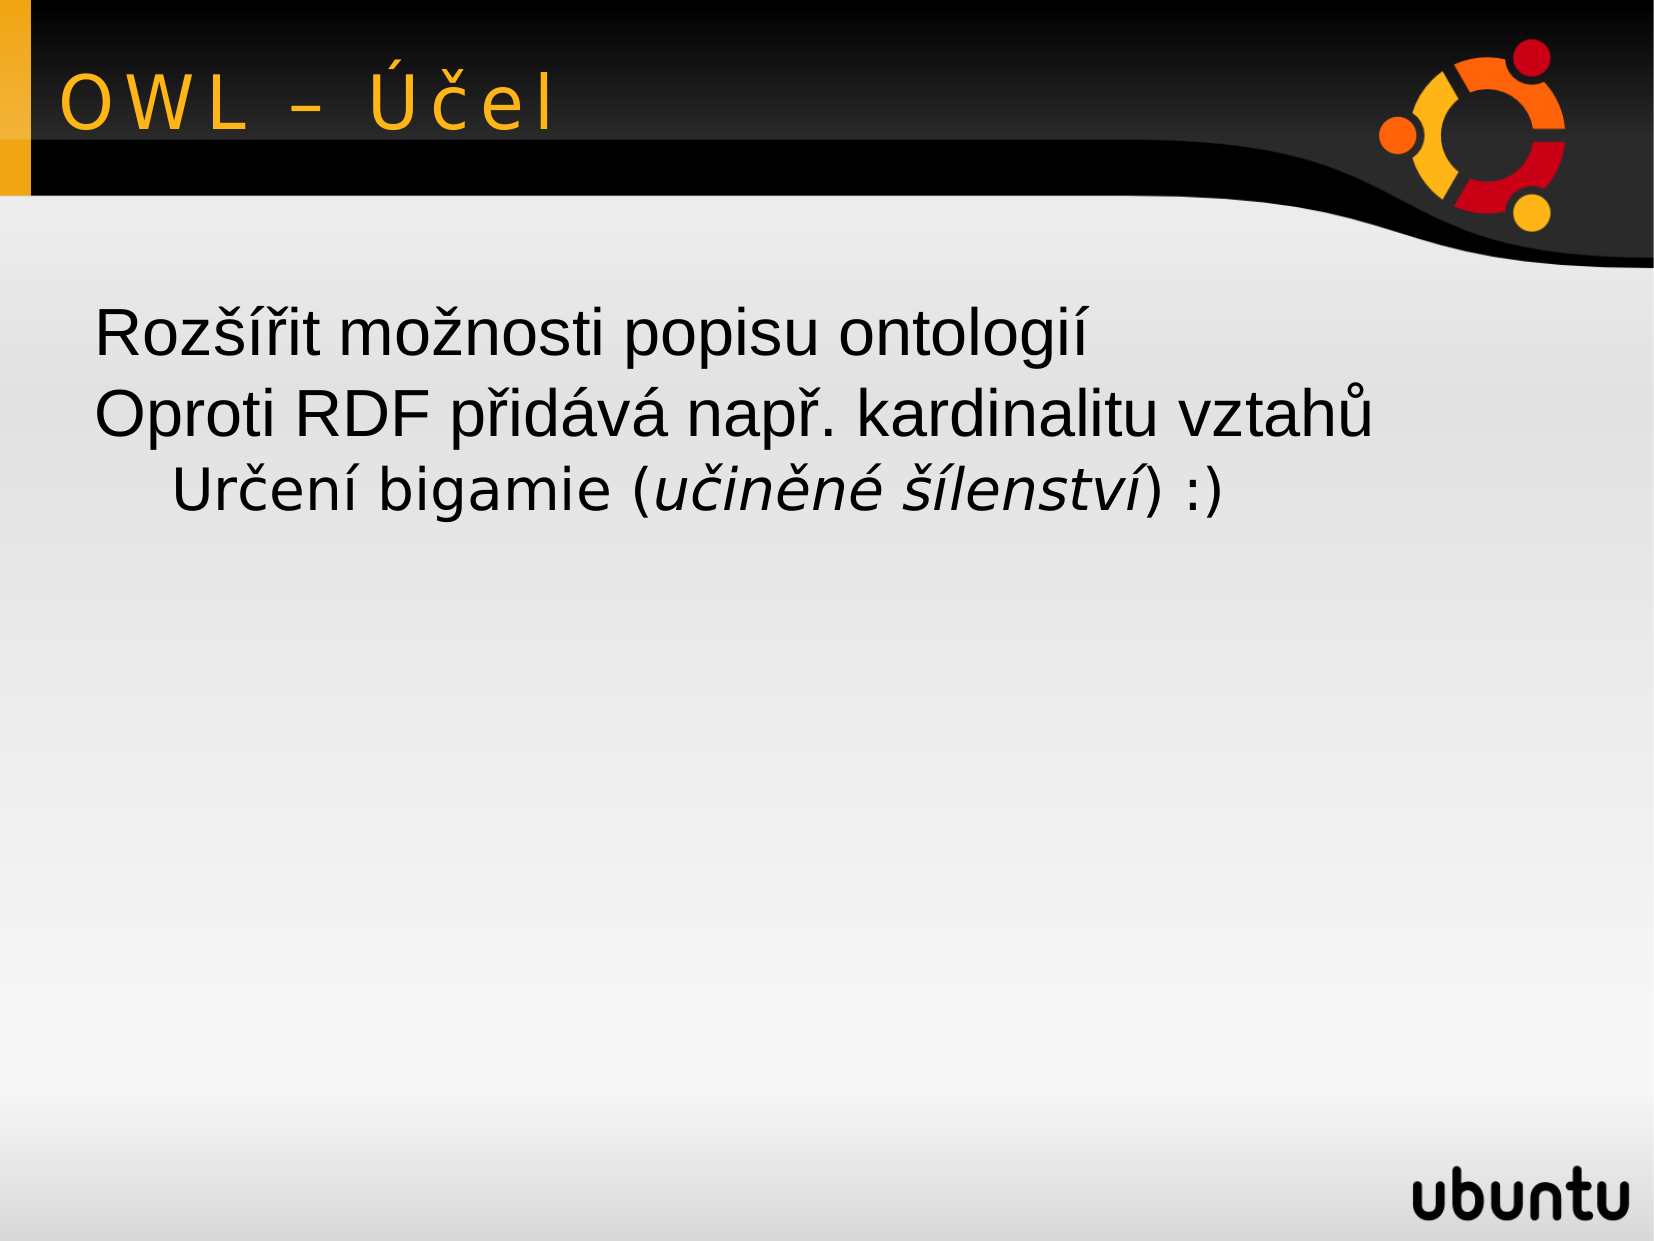

# OWL – Účel
Rozšířit možnosti popisu ontologií
Oproti RDF přidává např. kardinalitu vztahů
Určení bigamie (učiněné šílenství) :)